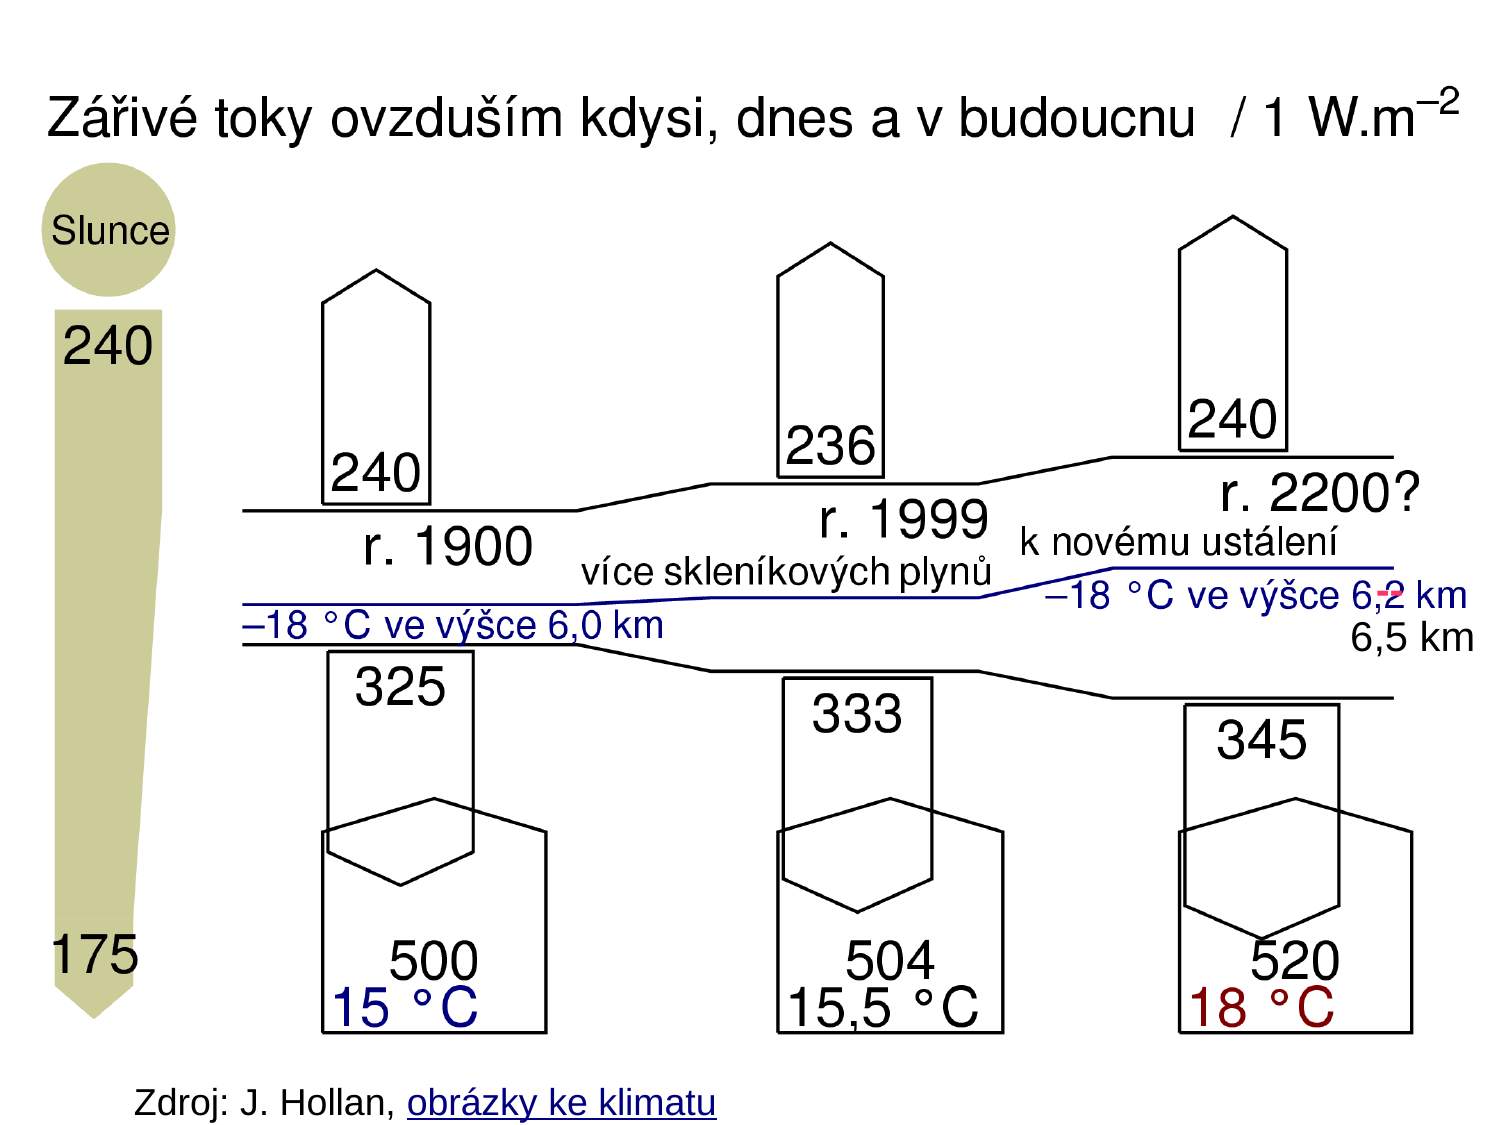

--
6,5 km
# Zdroj: J. Hollan, obrázky ke klimatu